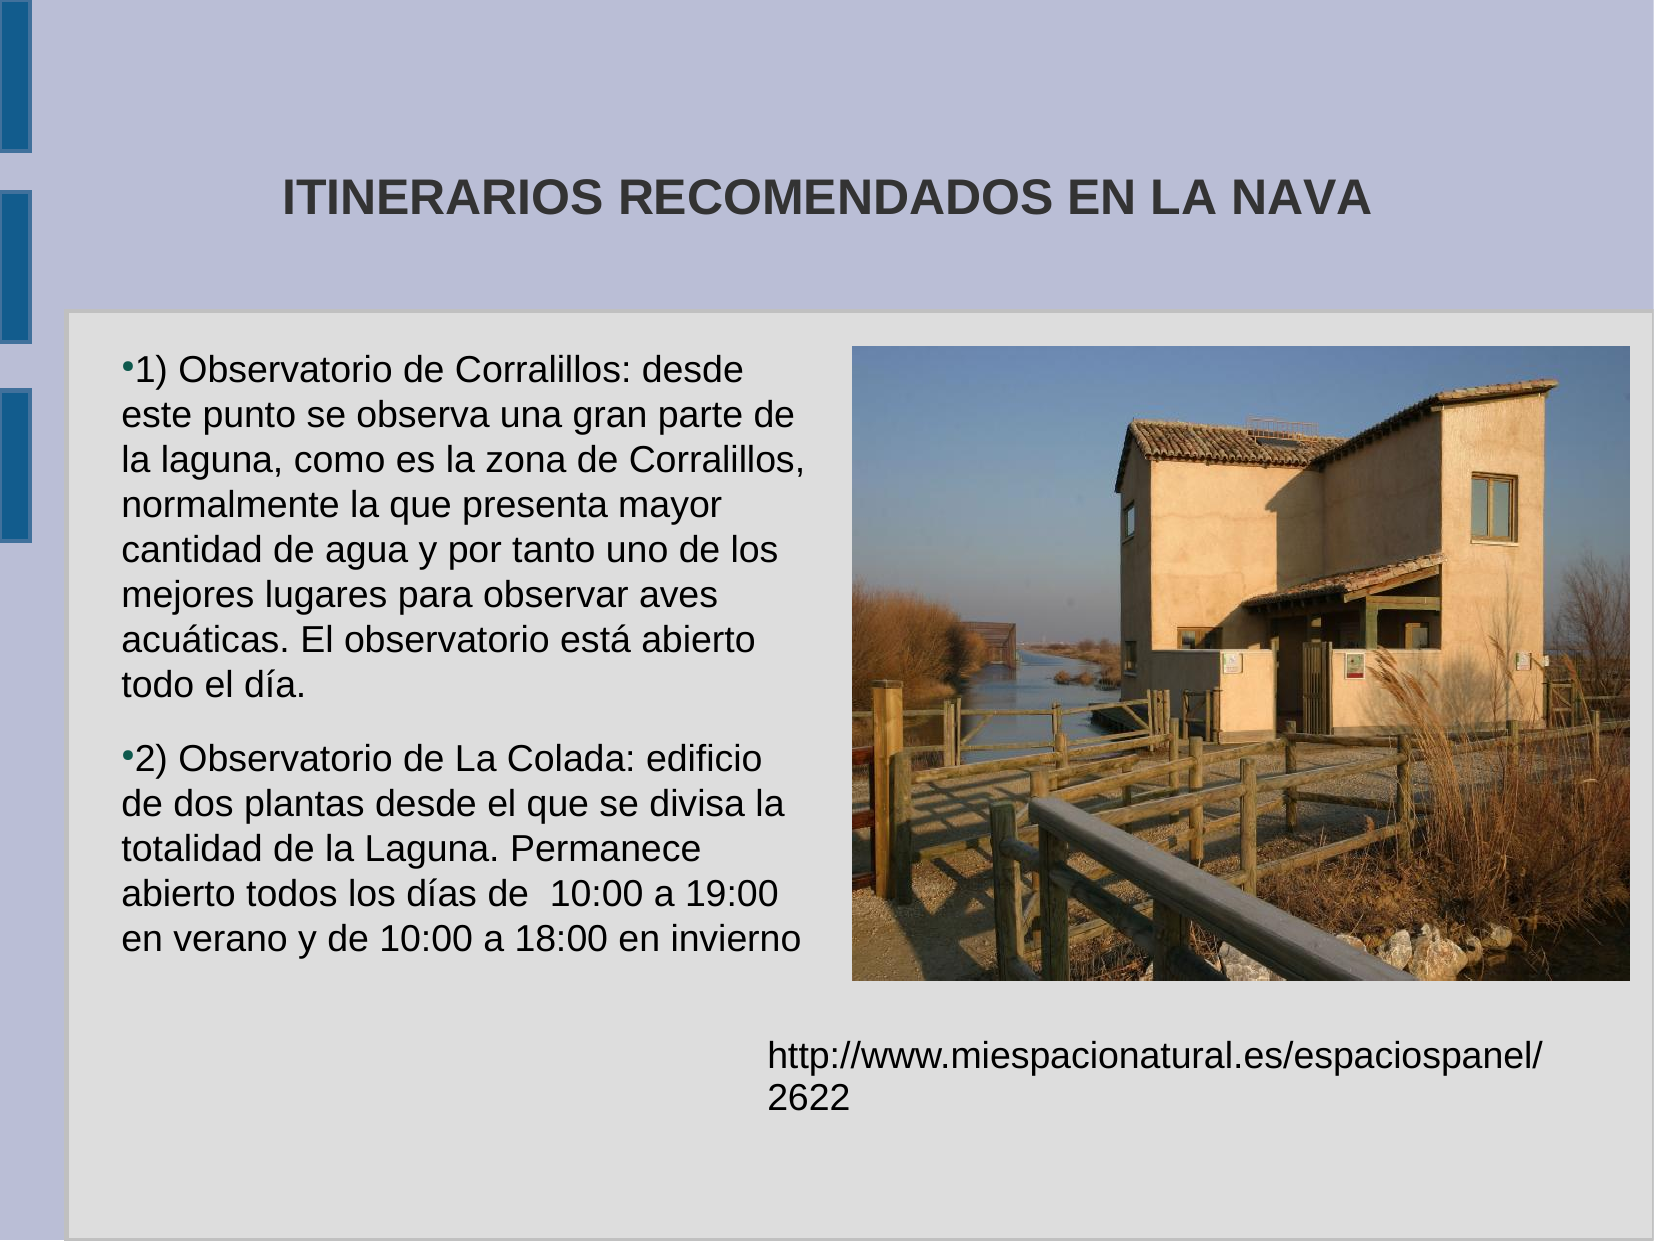

# ITINERARIOS RECOMENDADOS EN LA NAVA
1) Observatorio de Corralillos: desde este punto se observa una gran parte de la laguna, como es la zona de Corralillos, normalmente la que presenta mayor cantidad de agua y por tanto uno de los mejores lugares para observar aves acuáticas. El observatorio está abierto todo el día.
2) Observatorio de La Colada: edificio de dos plantas desde el que se divisa la totalidad de la Laguna. Permanece abierto todos los días de 10:00 a 19:00 en verano y de 10:00 a 18:00 en invierno
http://www.miespacionatural.es/espaciospanel/2622